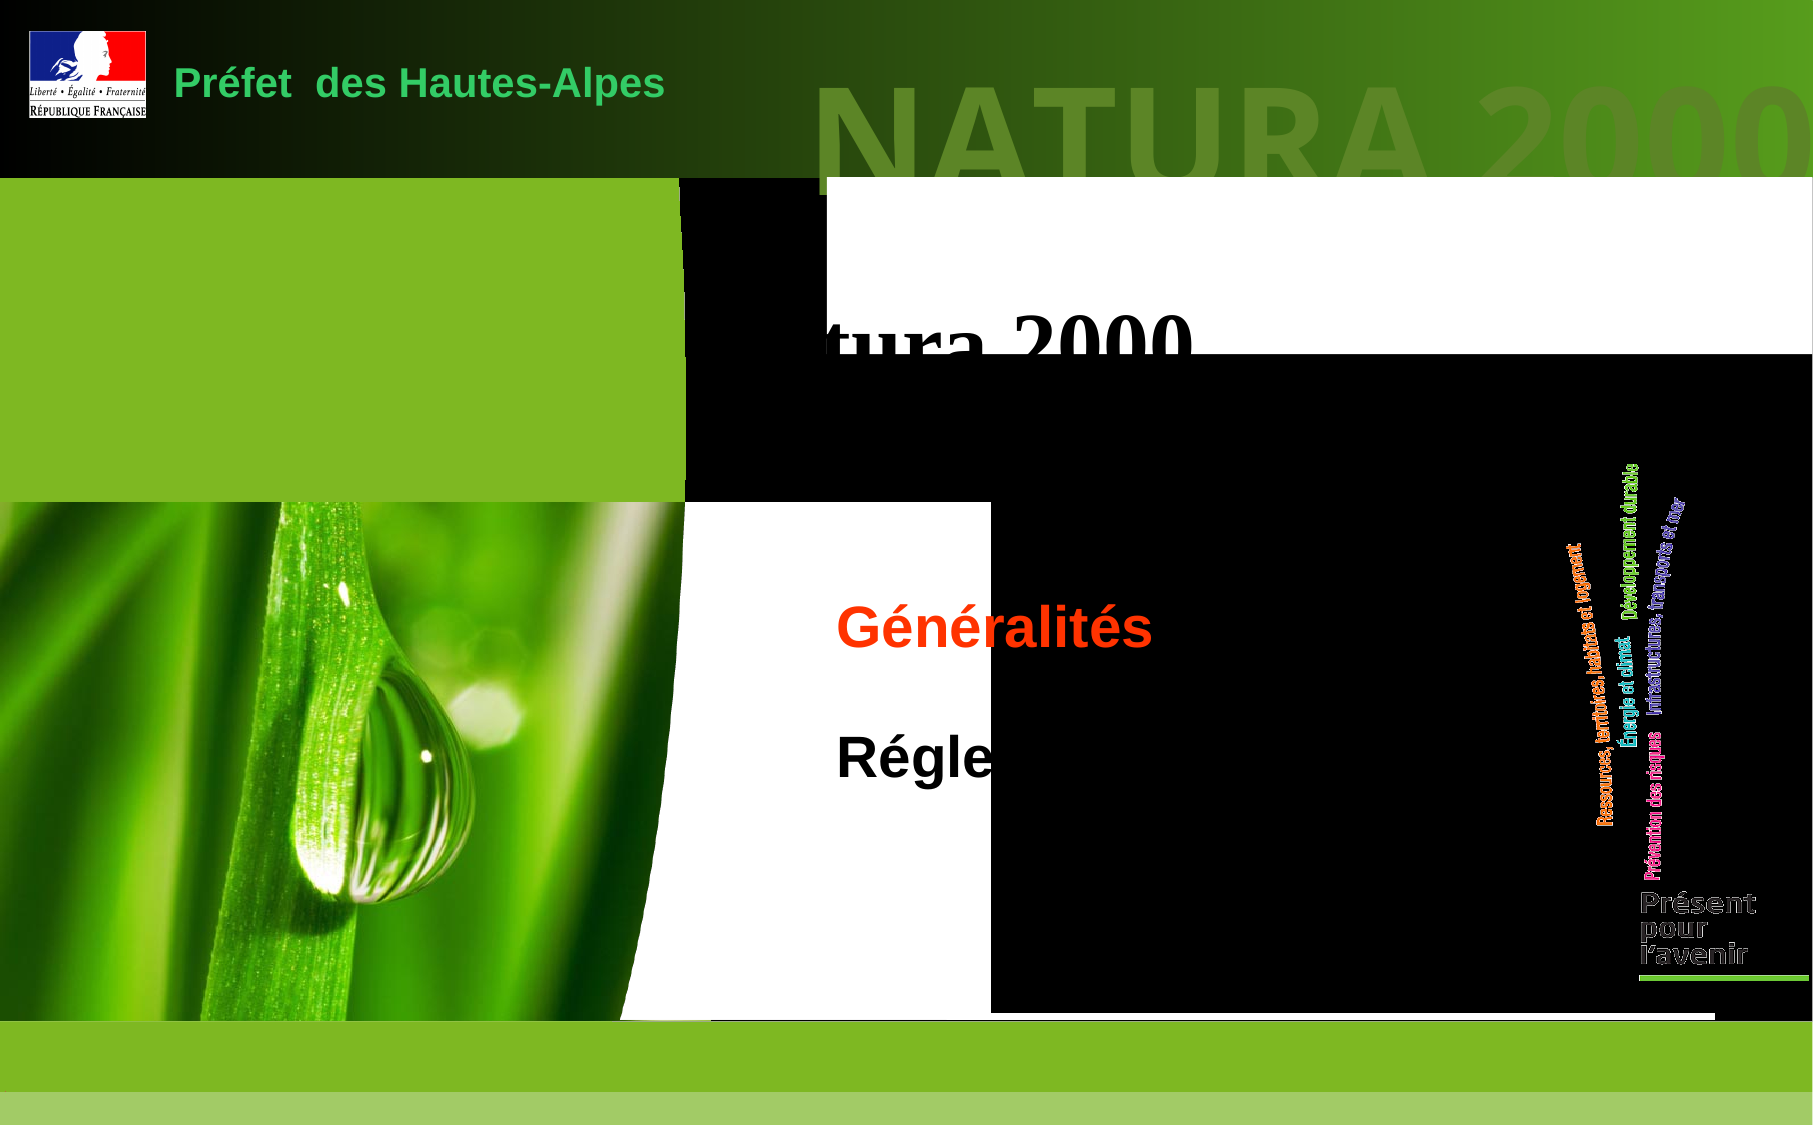

# Natura 2000 dans les Hautes-Alpes
Généralités
Réglementation